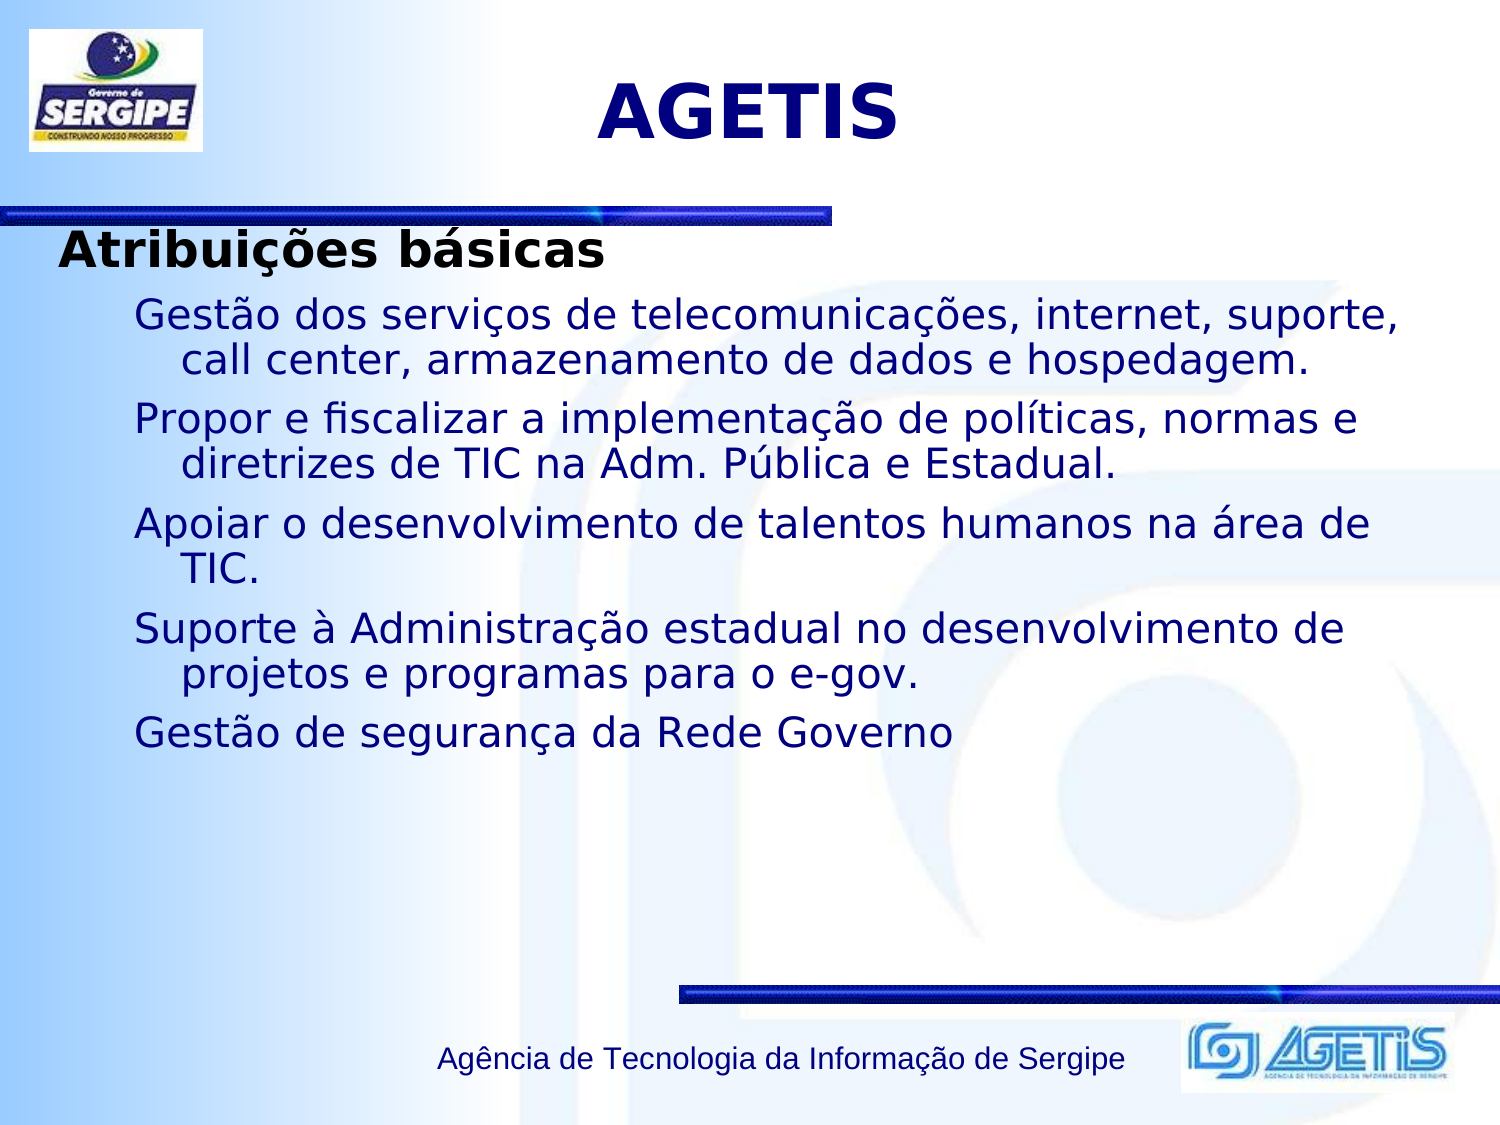

# AGETIS
Atribuições básicas
Gestão dos serviços de telecomunicações, internet, suporte, call center, armazenamento de dados e hospedagem.
Propor e fiscalizar a implementação de políticas, normas e diretrizes de TIC na Adm. Pública e Estadual.
Apoiar o desenvolvimento de talentos humanos na área de TIC.
Suporte à Administração estadual no desenvolvimento de projetos e programas para o e-gov.
Gestão de segurança da Rede Governo
Agência de Tecnologia da Informação de Sergipe